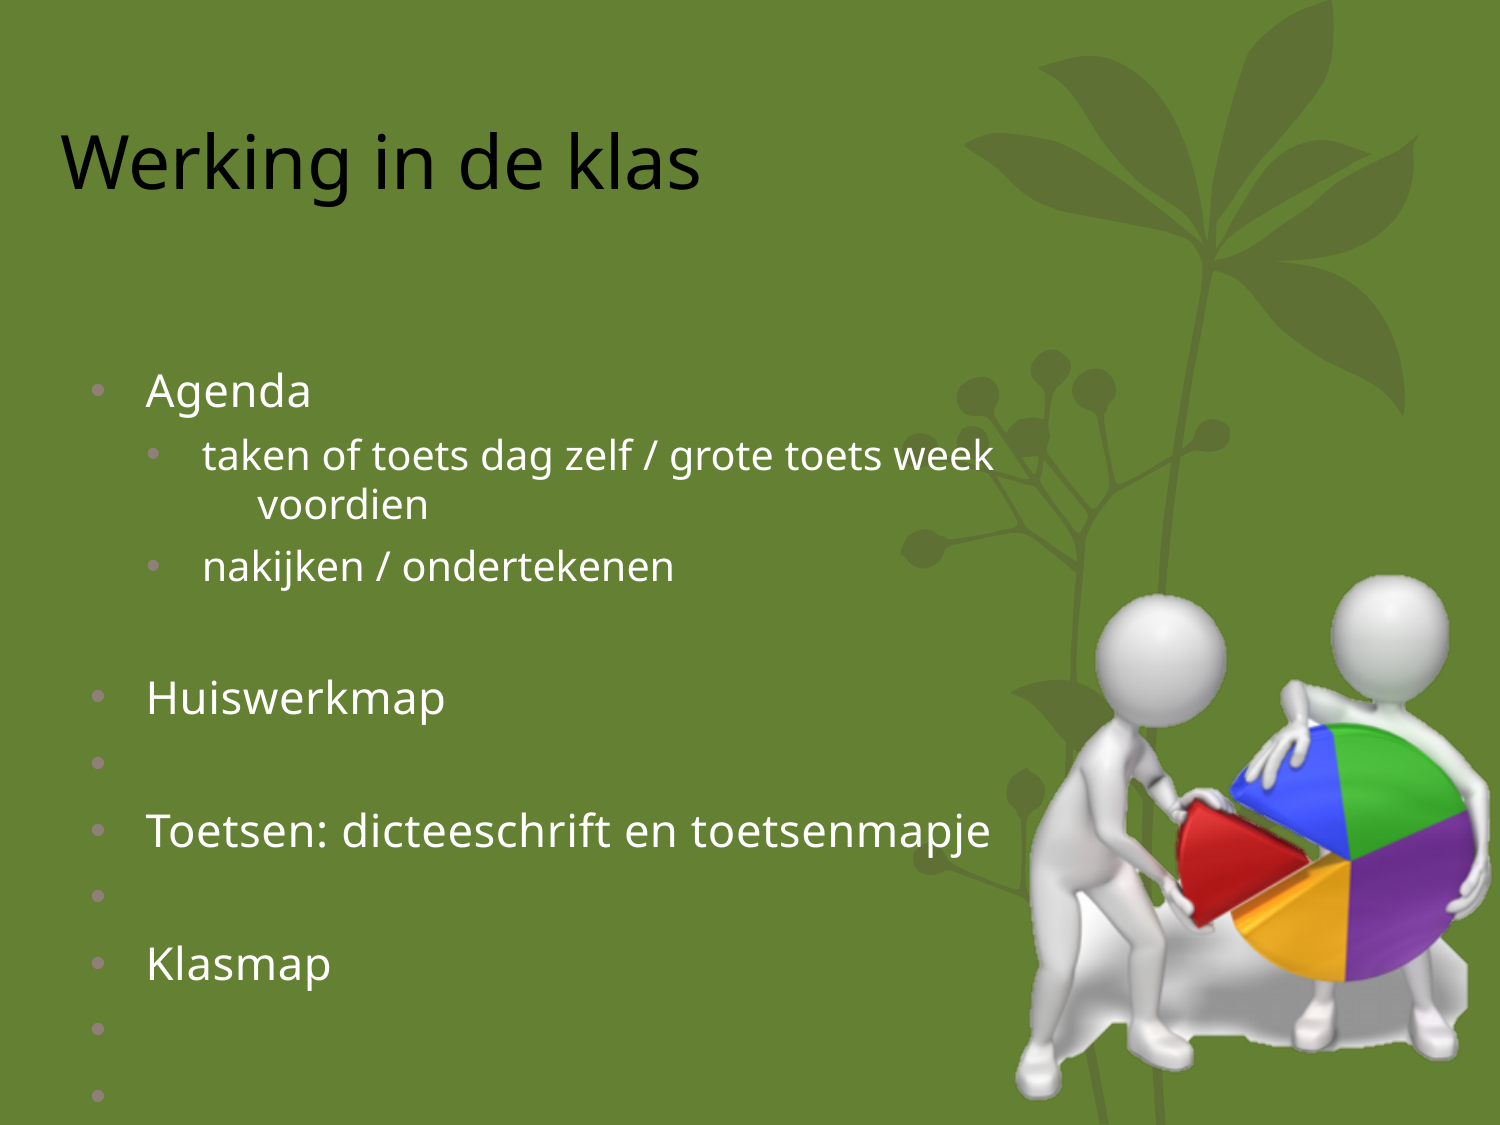

# Werking in de klas
Agenda
taken of toets dag zelf / grote toets week voordien
nakijken / ondertekenen
Huiswerkmap
Toetsen: dicteeschrift en toetsenmapje
Klasmap